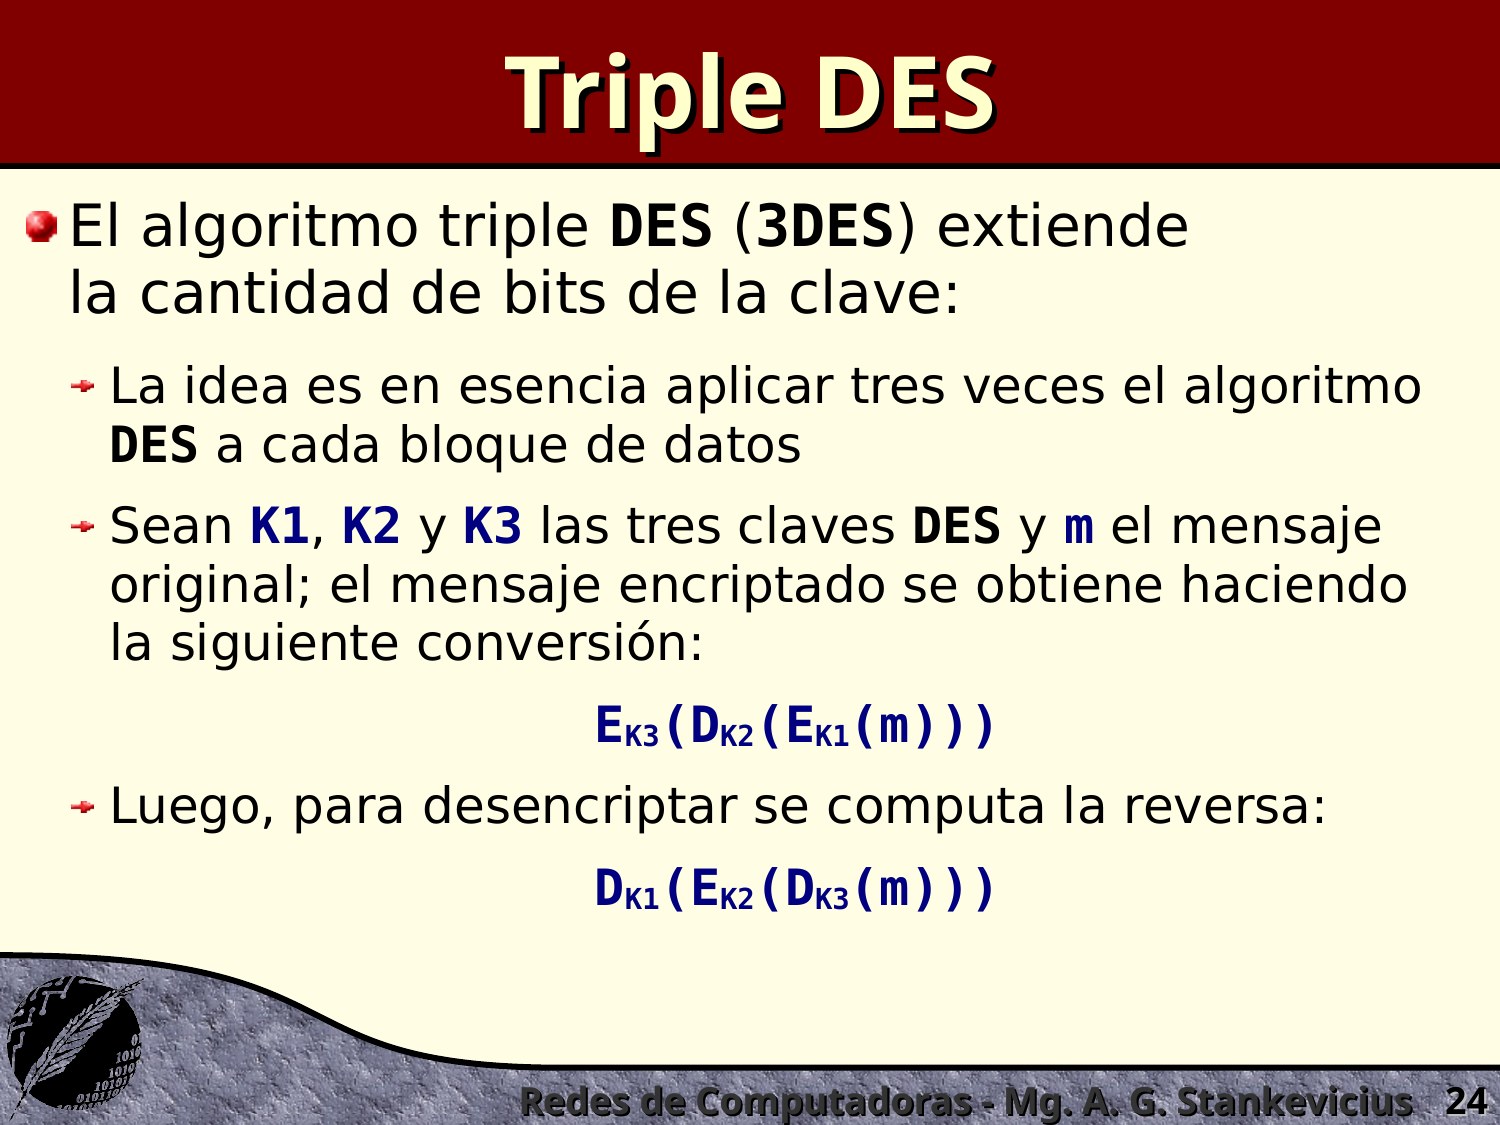

# Triple DES
El algoritmo triple DES (3DES) extiende
la cantidad de bits de la clave:
La idea es en esencia aplicar tres veces el algoritmo DES a cada bloque de datos
Sean K1, K2 y K3 las tres claves DES y m el mensaje
original; el mensaje encriptado se obtiene haciendo
la siguiente conversión:
EK3(DK2(EK1(m)))
Luego, para desencriptar se computa la reversa:
DK1(EK2(DK3(m)))
24